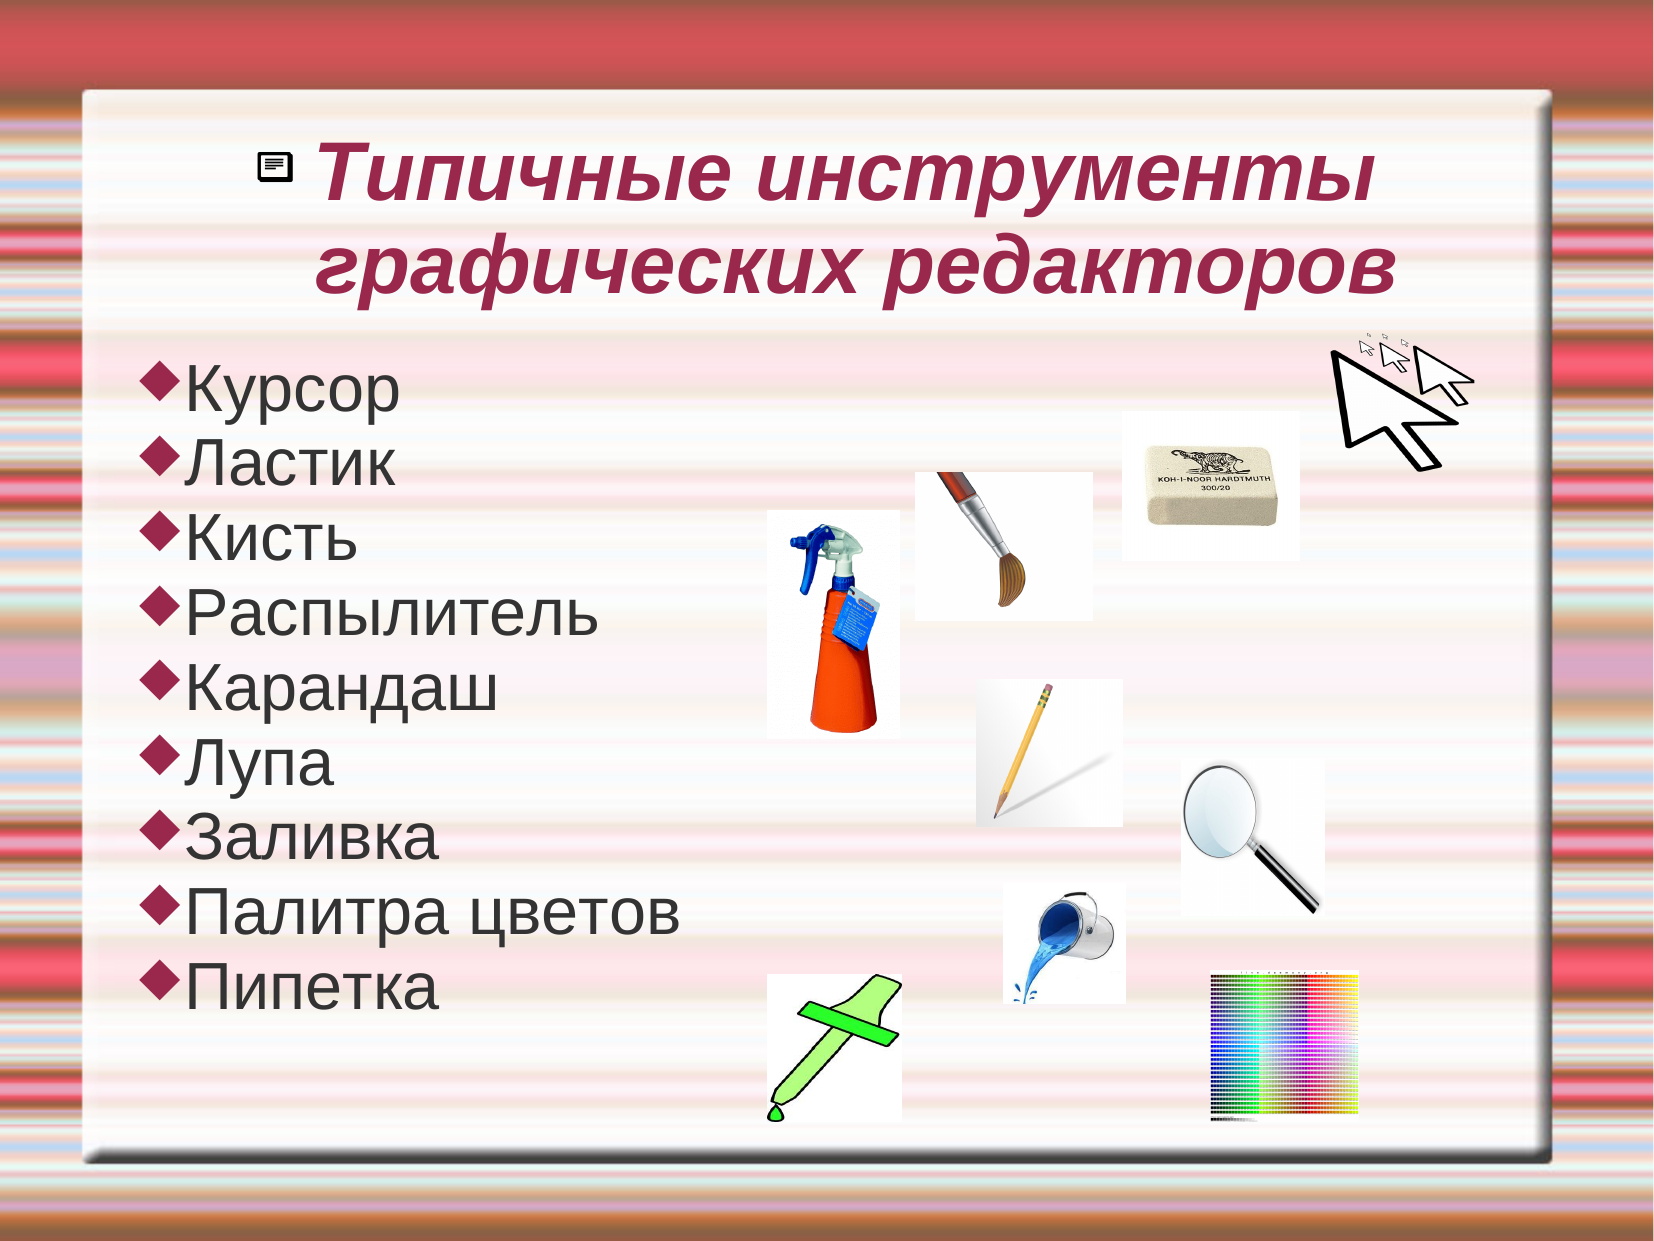

# Типичные инструменты графических редакторов
Курсор
Ластик
Кисть
Распылитель
Карандаш
Лупа
Заливка
Палитра цветов
Пипетка